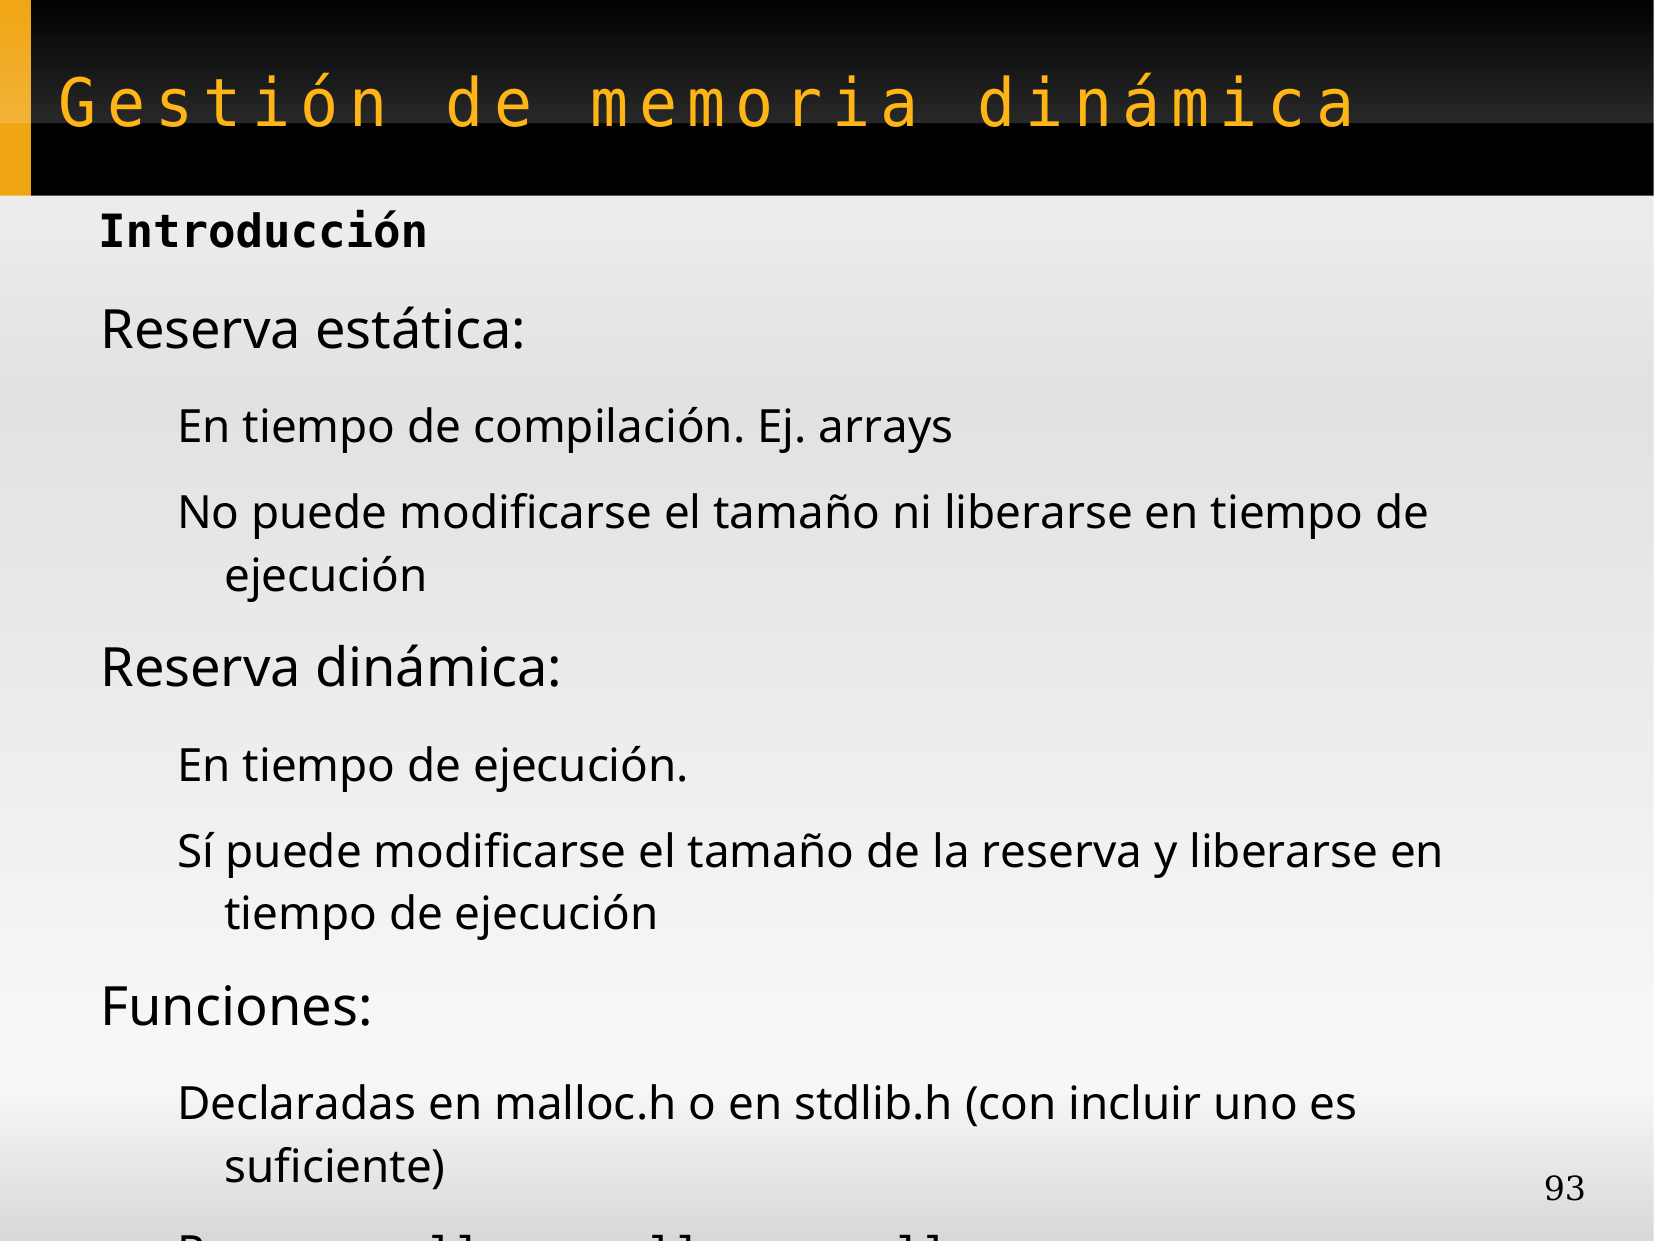

# Gestión de memoria dinámica
Introducción
Reserva estática:
En tiempo de compilación. Ej. arrays
No puede modificarse el tamaño ni liberarse en tiempo de ejecución
Reserva dinámica:
En tiempo de ejecución.
Sí puede modificarse el tamaño de la reserva y liberarse en tiempo de ejecución
Funciones:
Declaradas en malloc.h o en stdlib.h (con incluir uno es suficiente)
Reserva: calloc, malloc, realloc
Liberación: free
93